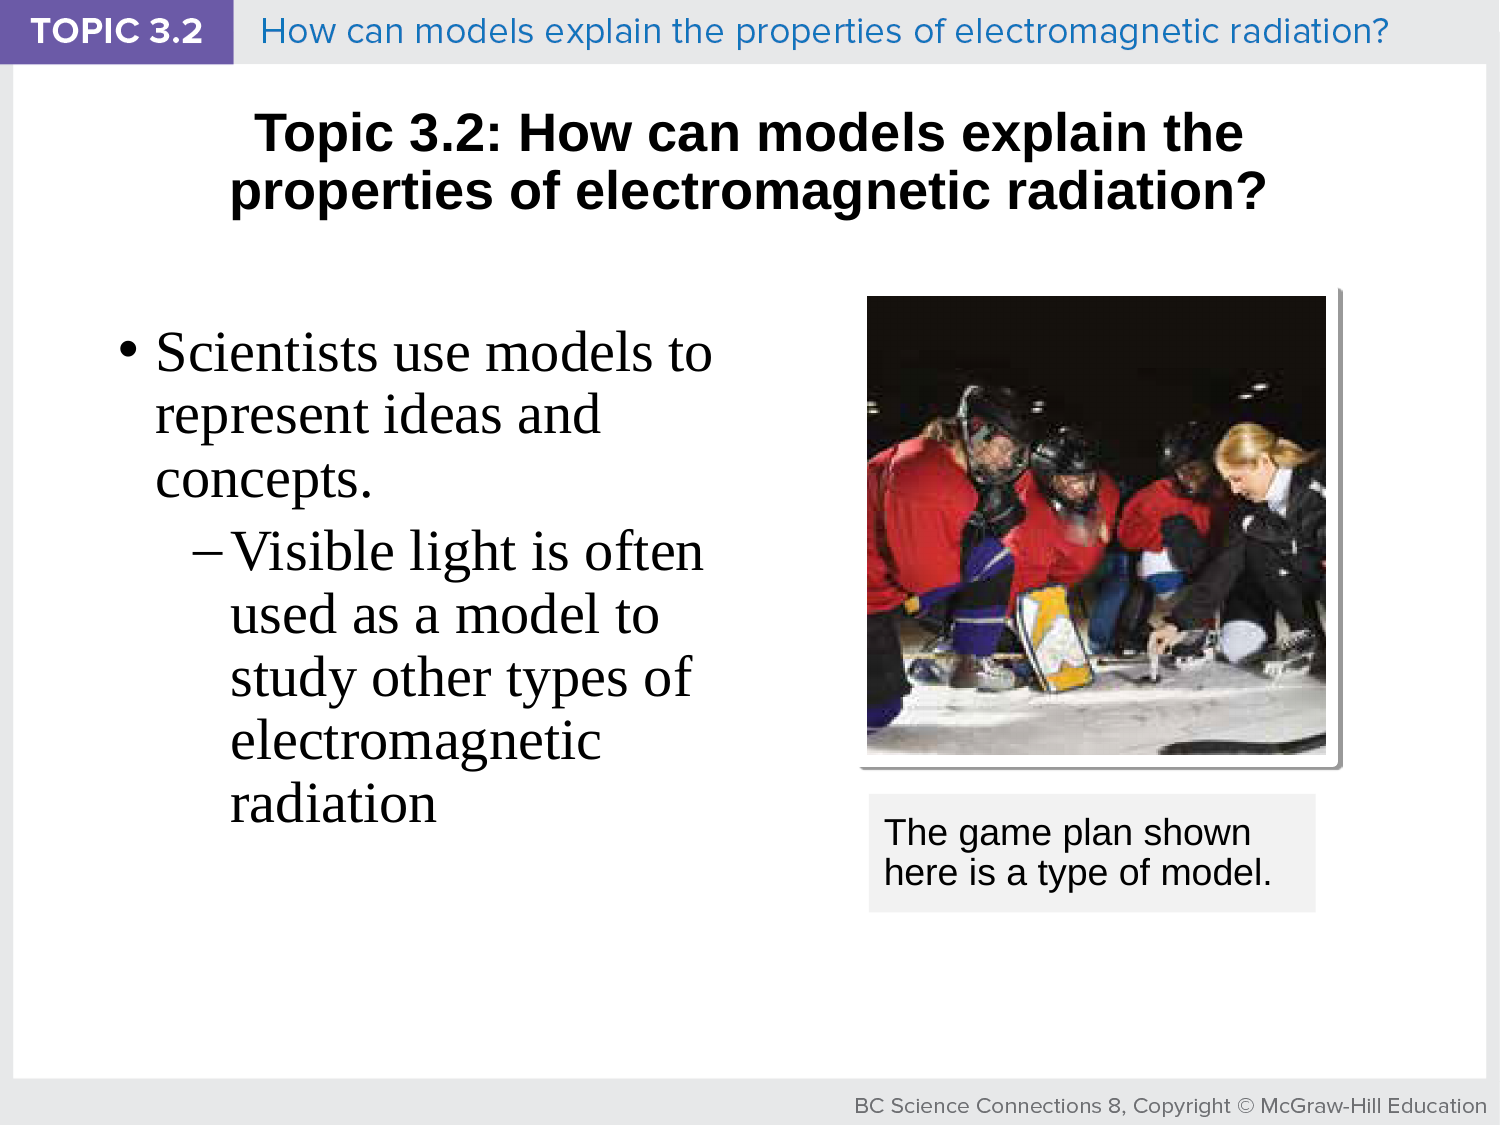

# Topic 3.2: How can models explain the properties of electromagnetic radiation?
Scientists use models to represent ideas and concepts.
Visible light is often used as a model to study other types of electromagnetic radiation
The game plan shown here is a type of model.